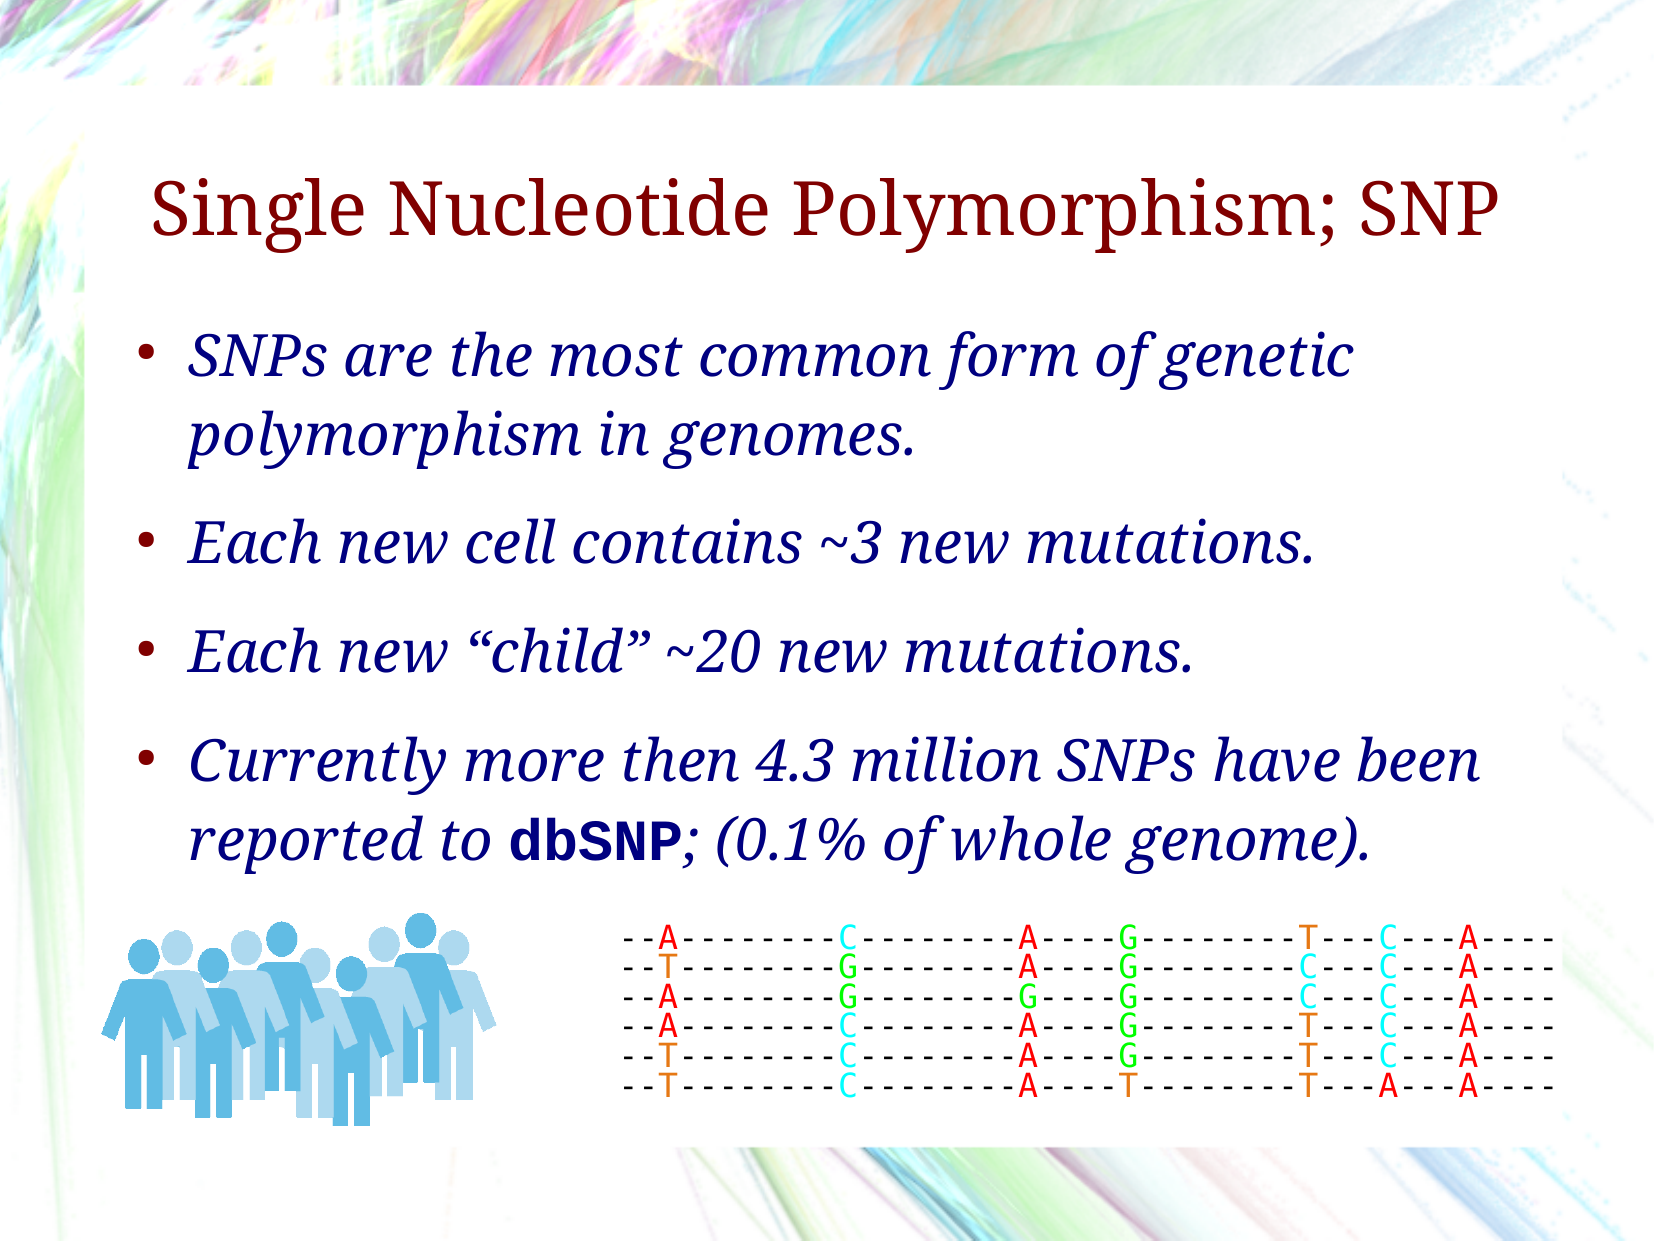

# Single Nucleotide Polymorphism; SNP
SNPs are the most common form of genetic polymorphism in genomes.
Each new cell contains ~3 new mutations.
Each new “child” ~20 new mutations.
Currently more then 4.3 million SNPs have been reported to dbSNP; (0.1% of whole genome).
--A--------C--------A----G--------T---C---A----
--T--------G--------A----G--------C---C---A----
--A--------G--------G----G--------C---C---A----
--A--------C--------A----G--------T---C---A----
--T--------C--------A----G--------T---C---A----
--T--------C--------A----T--------T---A---A----